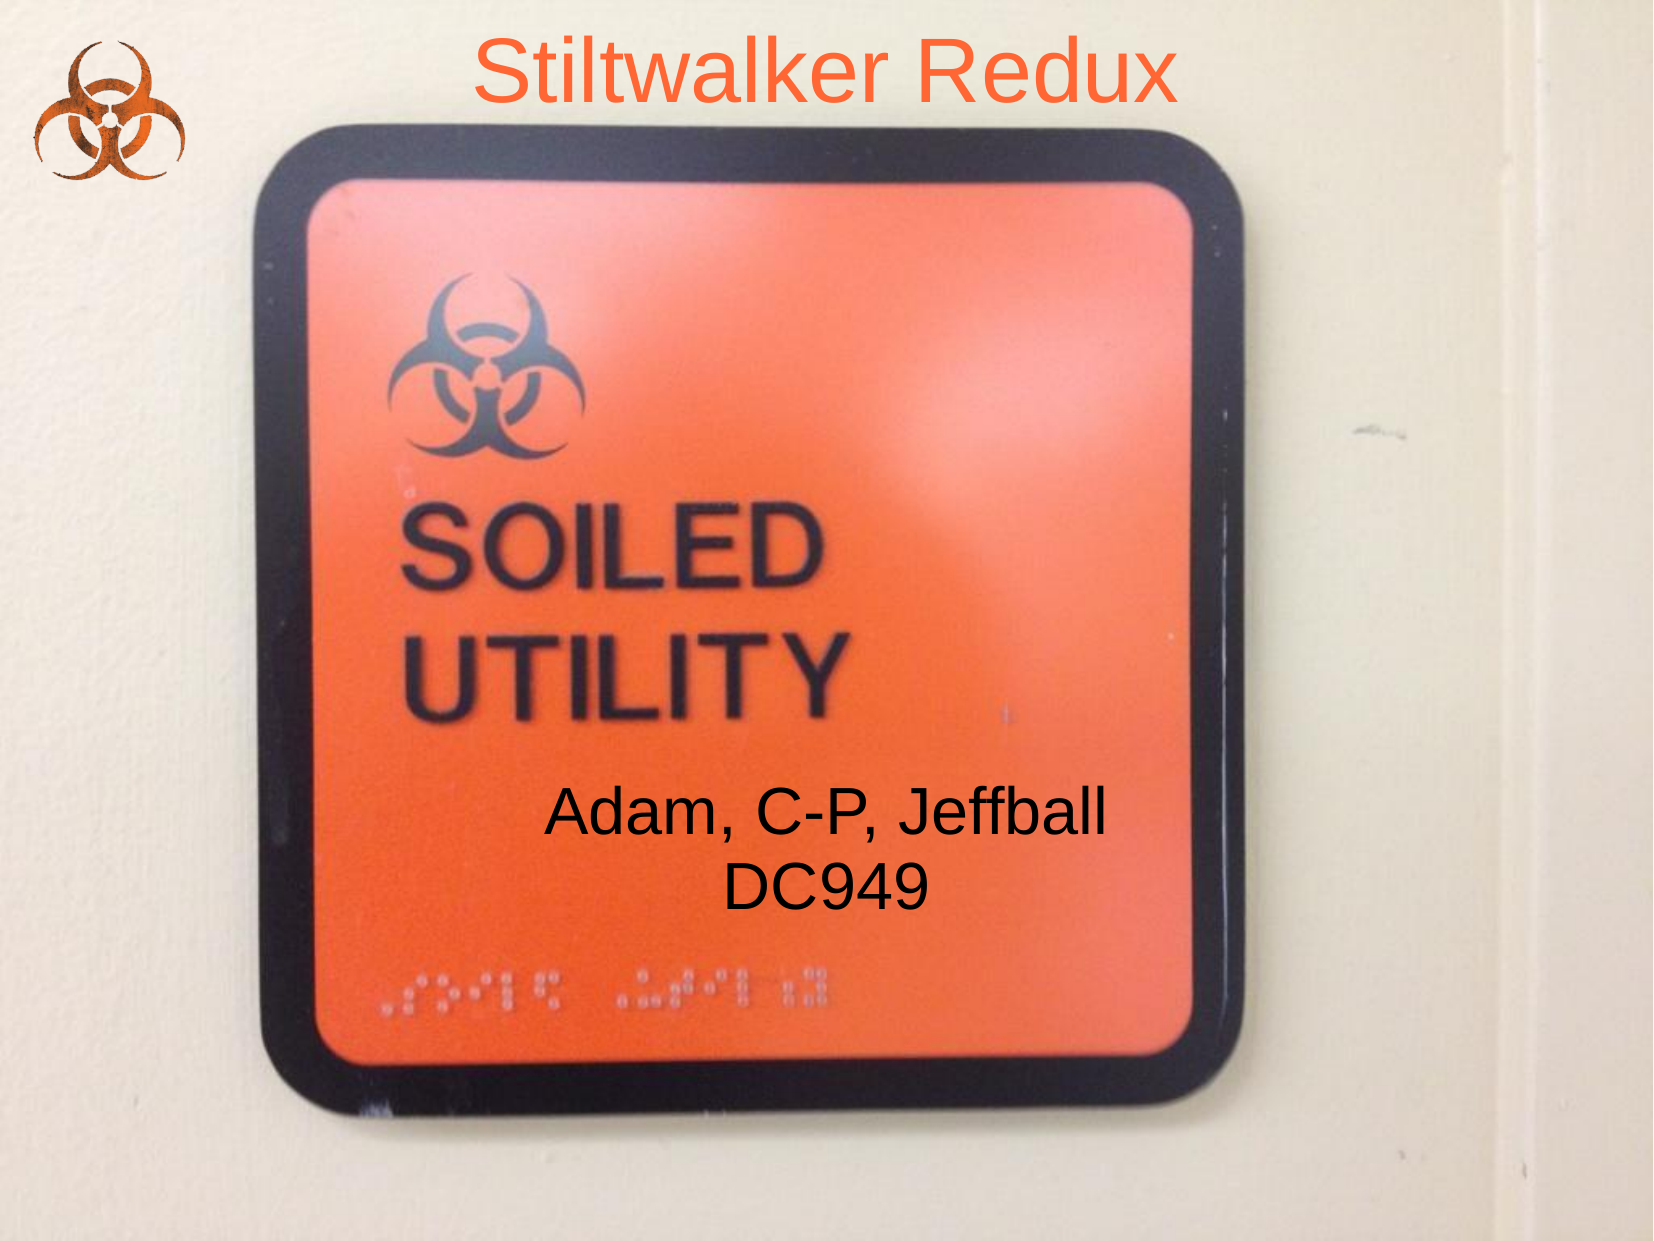

# Stiltwalker Redux
Adam, C-P, Jeffball
DC949